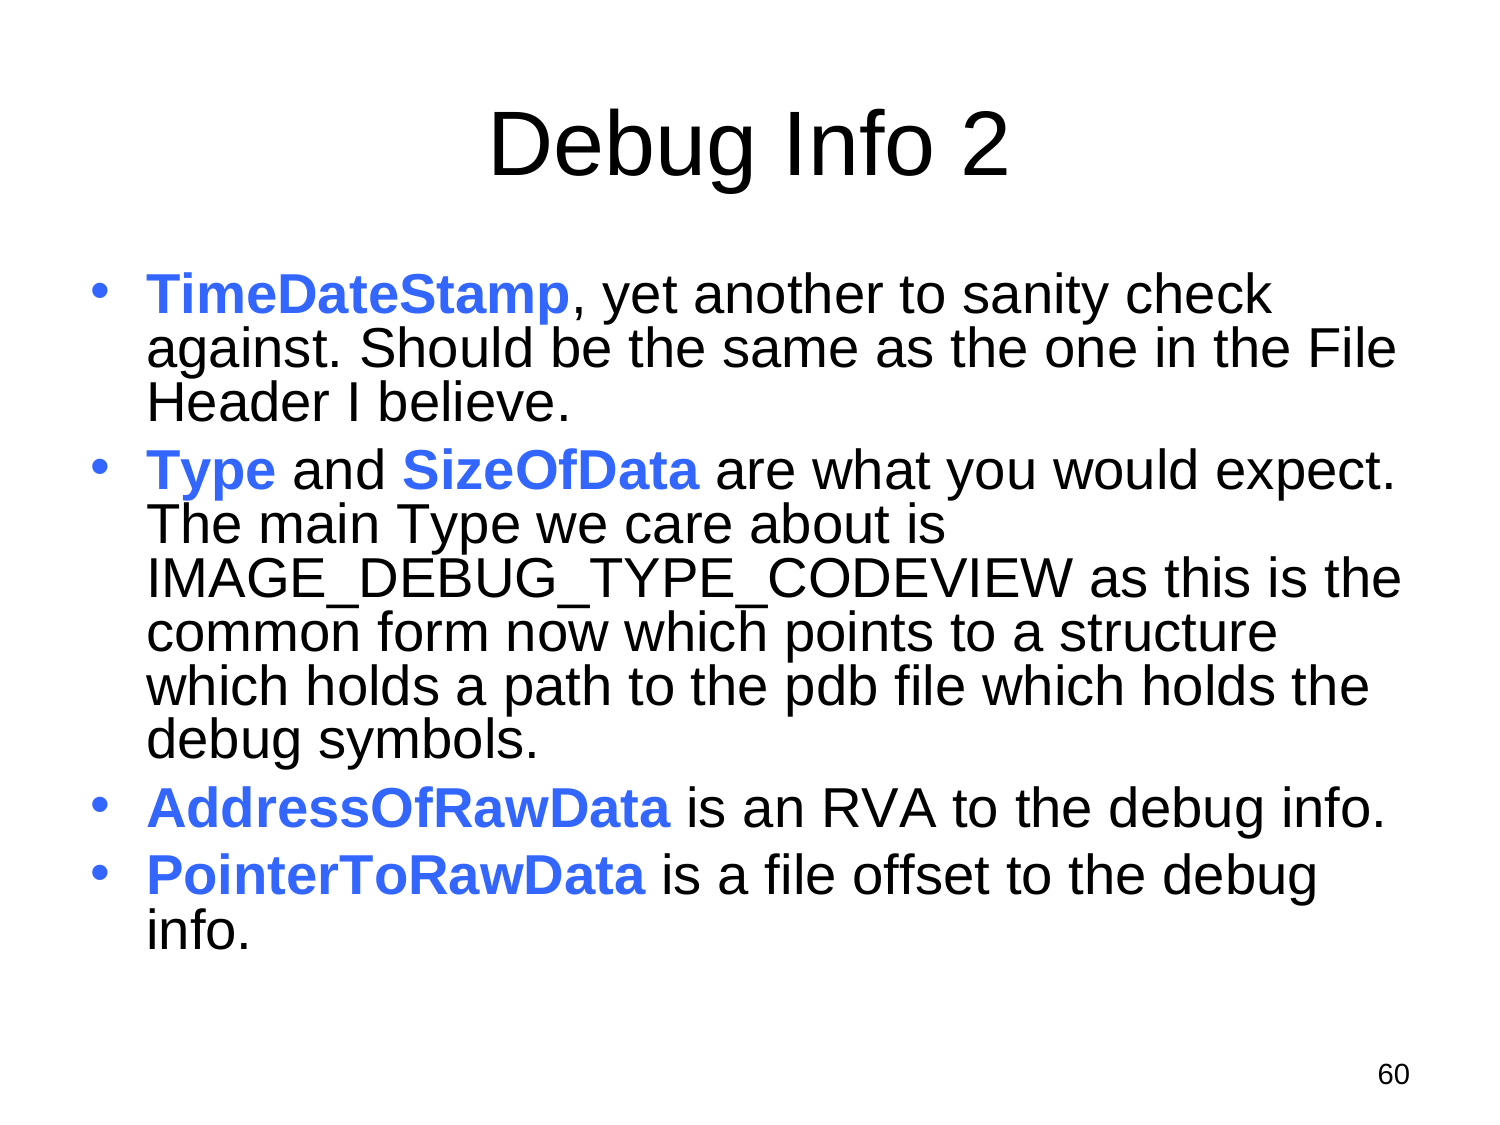

# Debug Info 2
TimeDateStamp, yet another to sanity check against. Should be the same as the one in the File Header I believe.
Type and SizeOfData are what you would expect. The main Type we care about is IMAGE_DEBUG_TYPE_CODEVIEW as this is the common form now which points to a structure which holds a path to the pdb file which holds the debug symbols.
AddressOfRawData is an RVA to the debug info.
PointerToRawData is a file offset to the debug info.